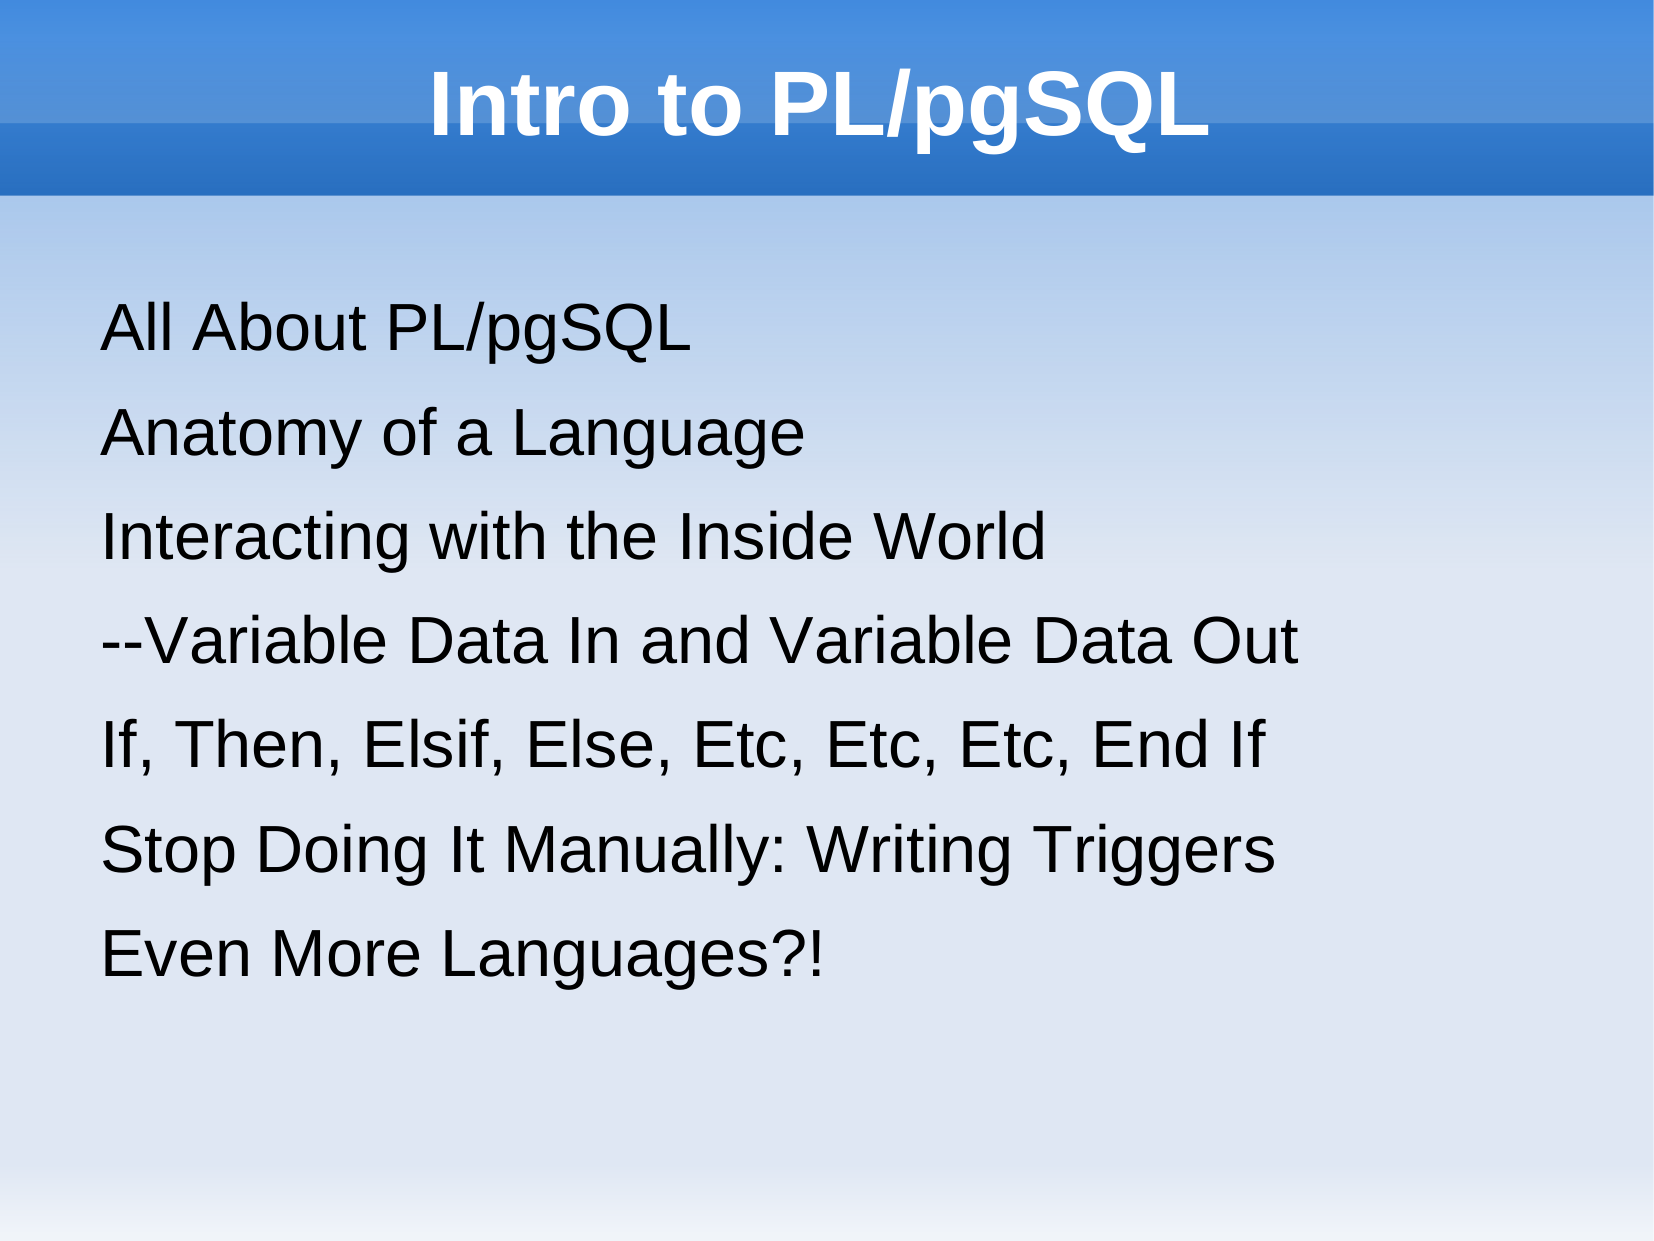

# Intro to PL/pgSQL
All About PL/pgSQL
Anatomy of a Language
Interacting with the Inside World
--Variable Data In and Variable Data Out
If, Then, Elsif, Else, Etc, Etc, Etc, End If
Stop Doing It Manually: Writing Triggers
Even More Languages?!